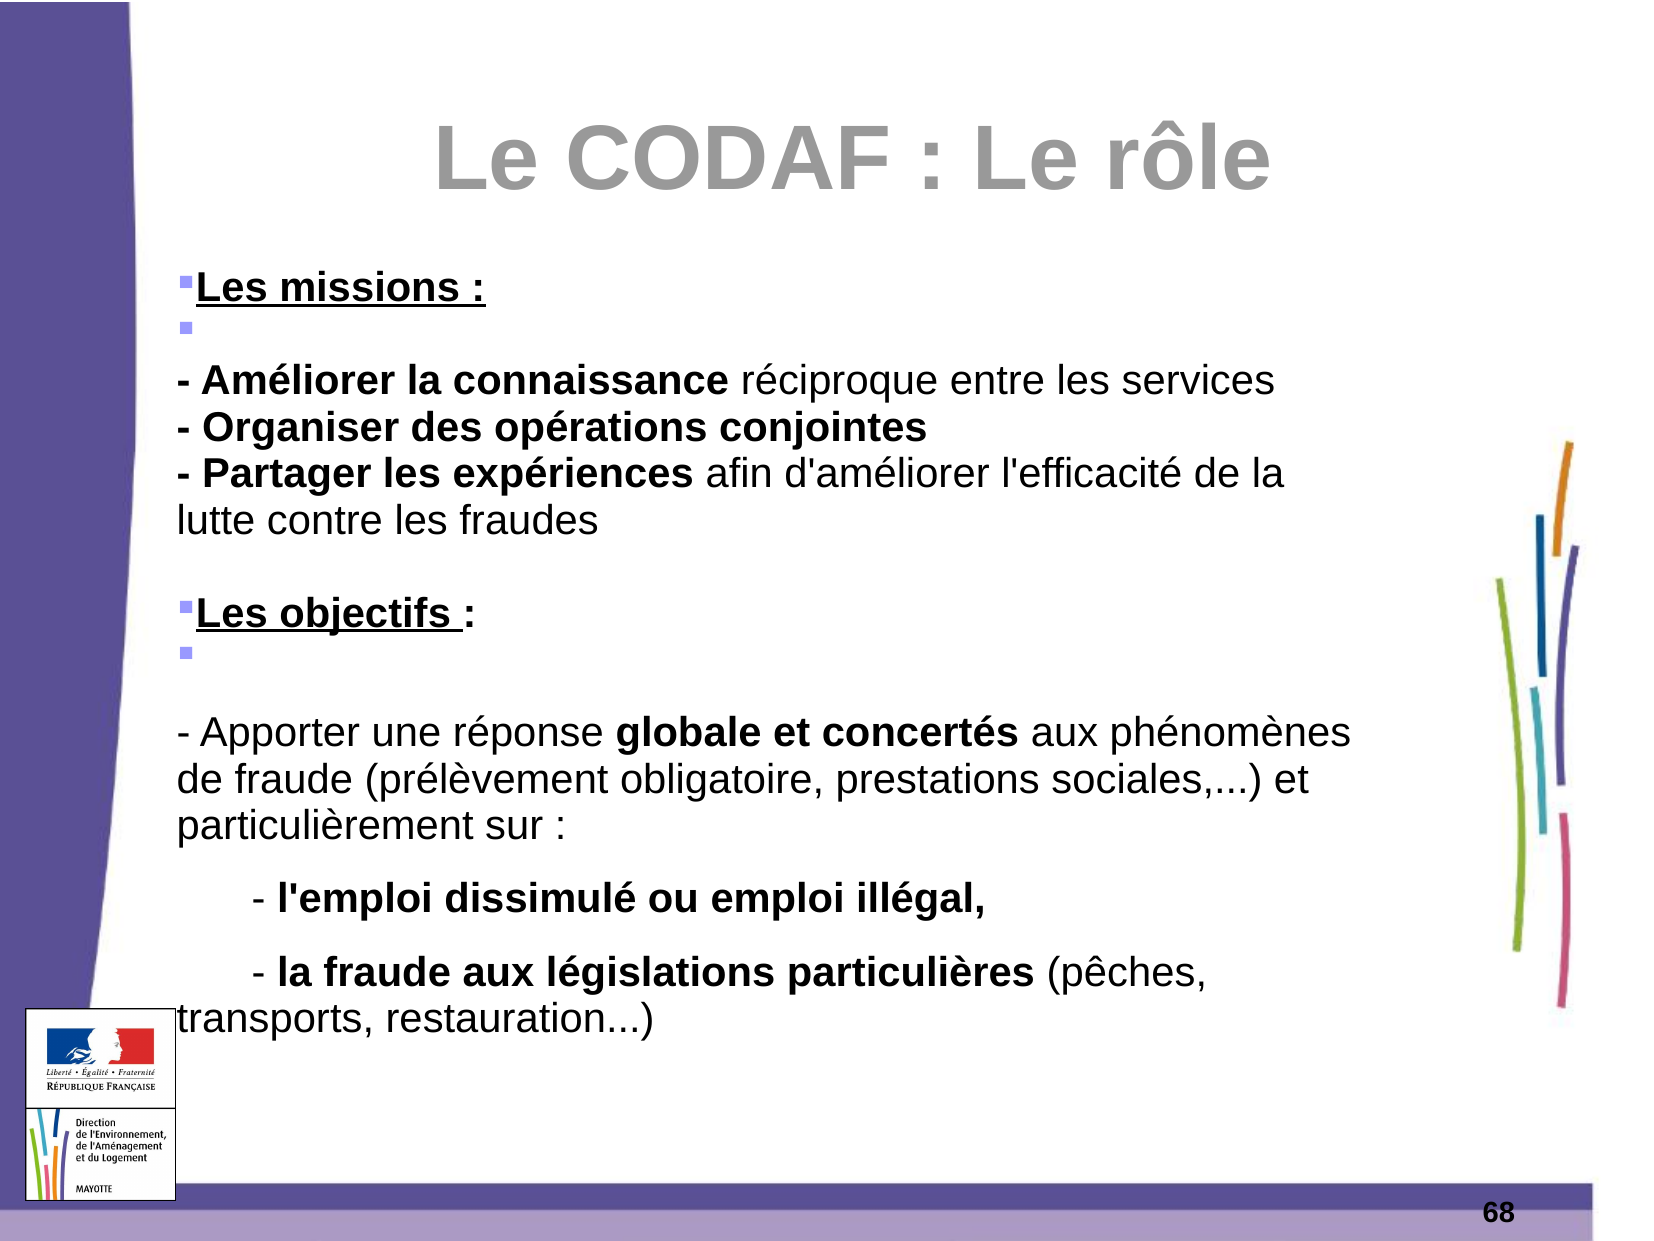

# Le CODAF : Le rôle
Les missions :
- Améliorer la connaissance réciproque entre les services
- Organiser des opérations conjointes
- Partager les expériences afin d'améliorer l'efficacité de la lutte contre les fraudes
Les objectifs :
- Apporter une réponse globale et concertés aux phénomènes de fraude (prélèvement obligatoire, prestations sociales,...) et particulièrement sur :
	- l'emploi dissimulé ou emploi illégal,
	- la fraude aux législations particulières (pêches, transports, restauration...)